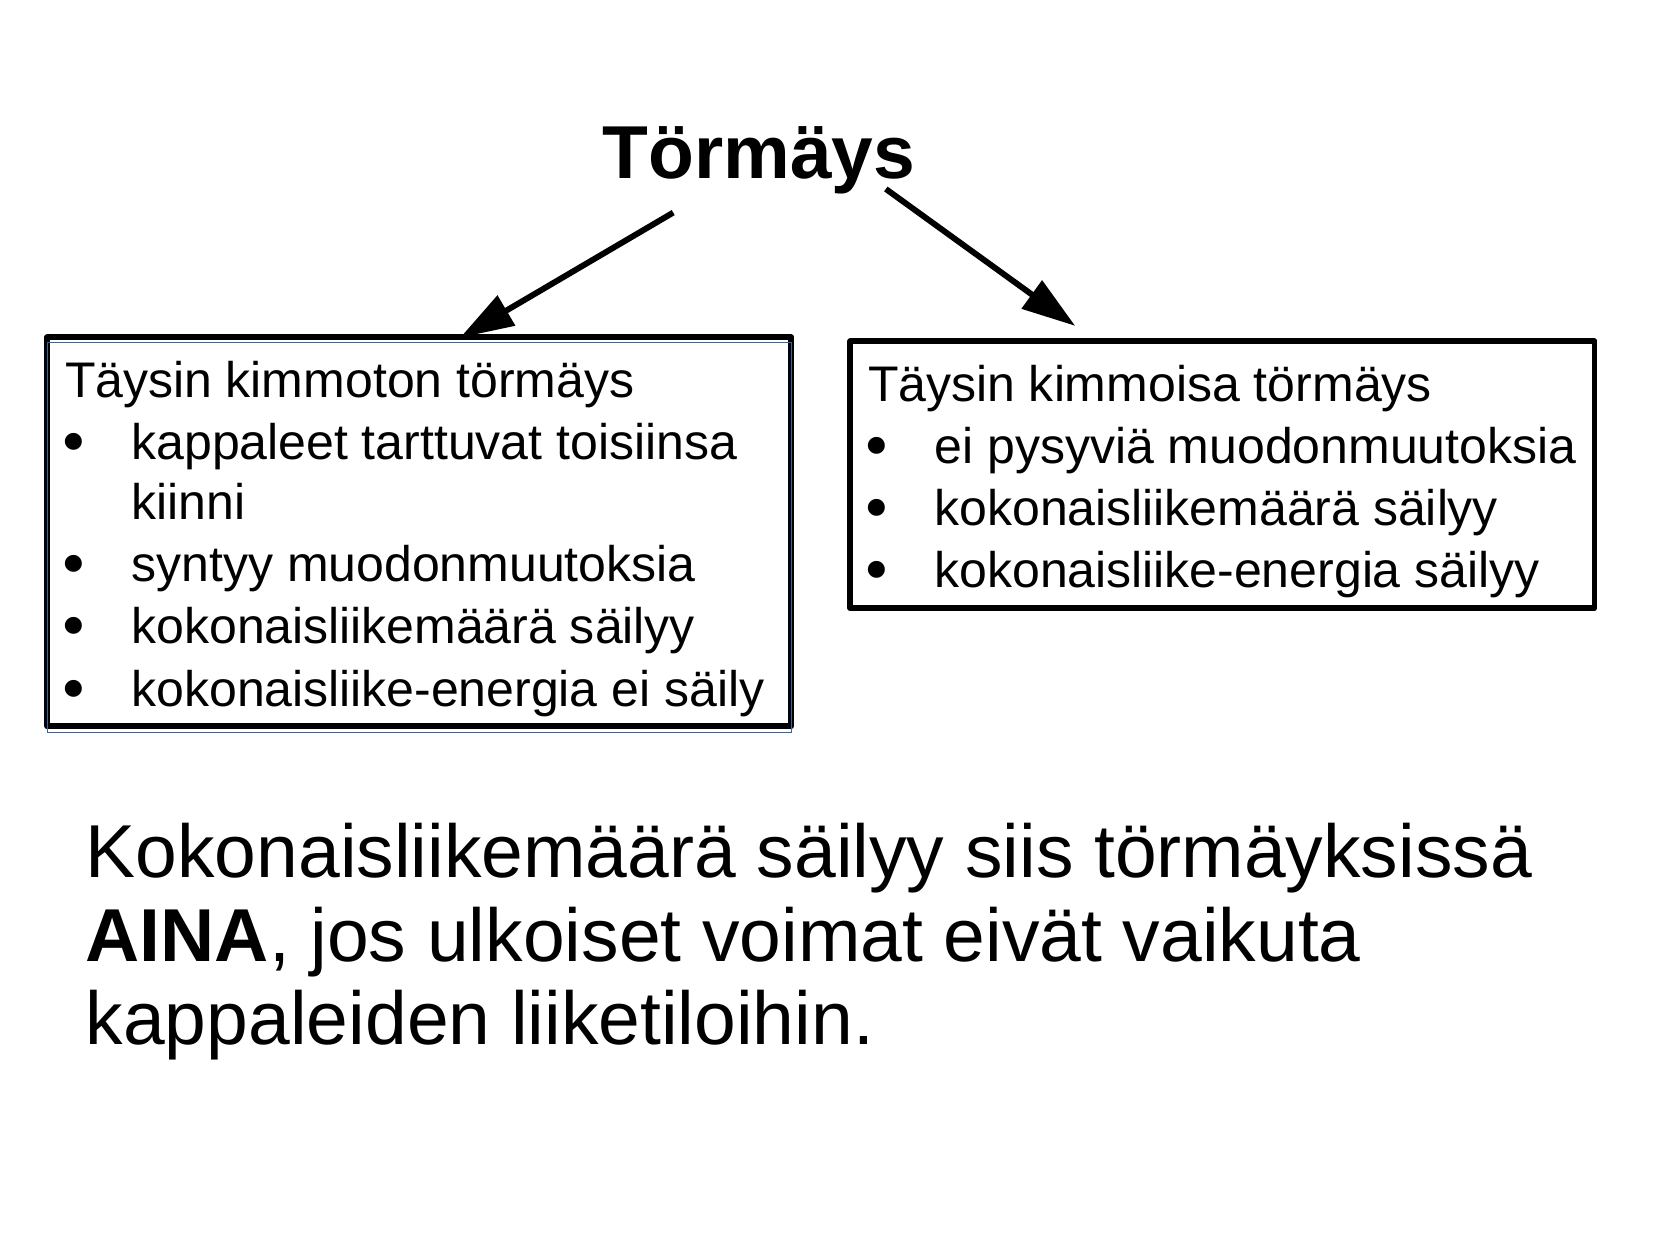

Törmäys
Täysin kimmoton törmäys
	kappaleet tarttuvat toisiinsa kiinni
	syntyy muodonmuutoksia
	kokonaisliikemäärä säilyy
	kokonaisliike-energia ei säily
Täysin kimmoisa törmäys
	ei pysyviä muodonmuutoksia
	kokonaisliikemäärä säilyy
	kokonaisliike-energia säilyy
Kokonaisliikemäärä säilyy siis törmäyksissä AINA, jos ulkoiset voimat eivät vaikuta kappaleiden liiketiloihin.